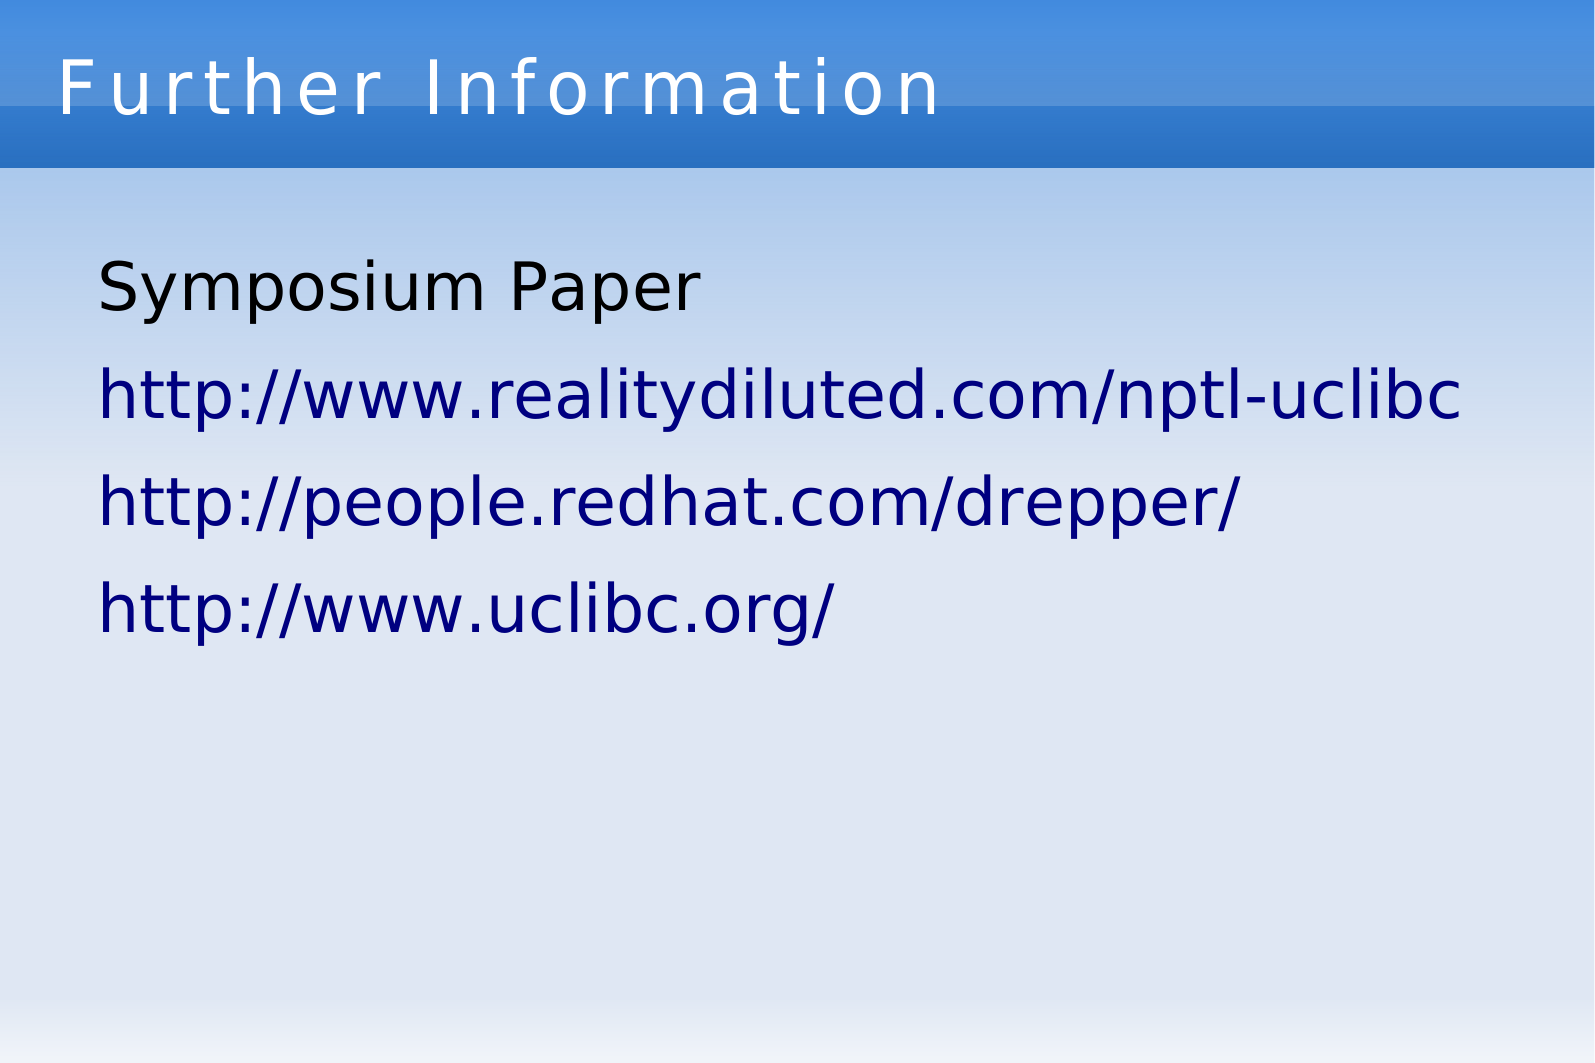

# Further Information
Symposium Paper
http://www.realitydiluted.com/nptl-uclibc
http://people.redhat.com/drepper/
http://www.uclibc.org/